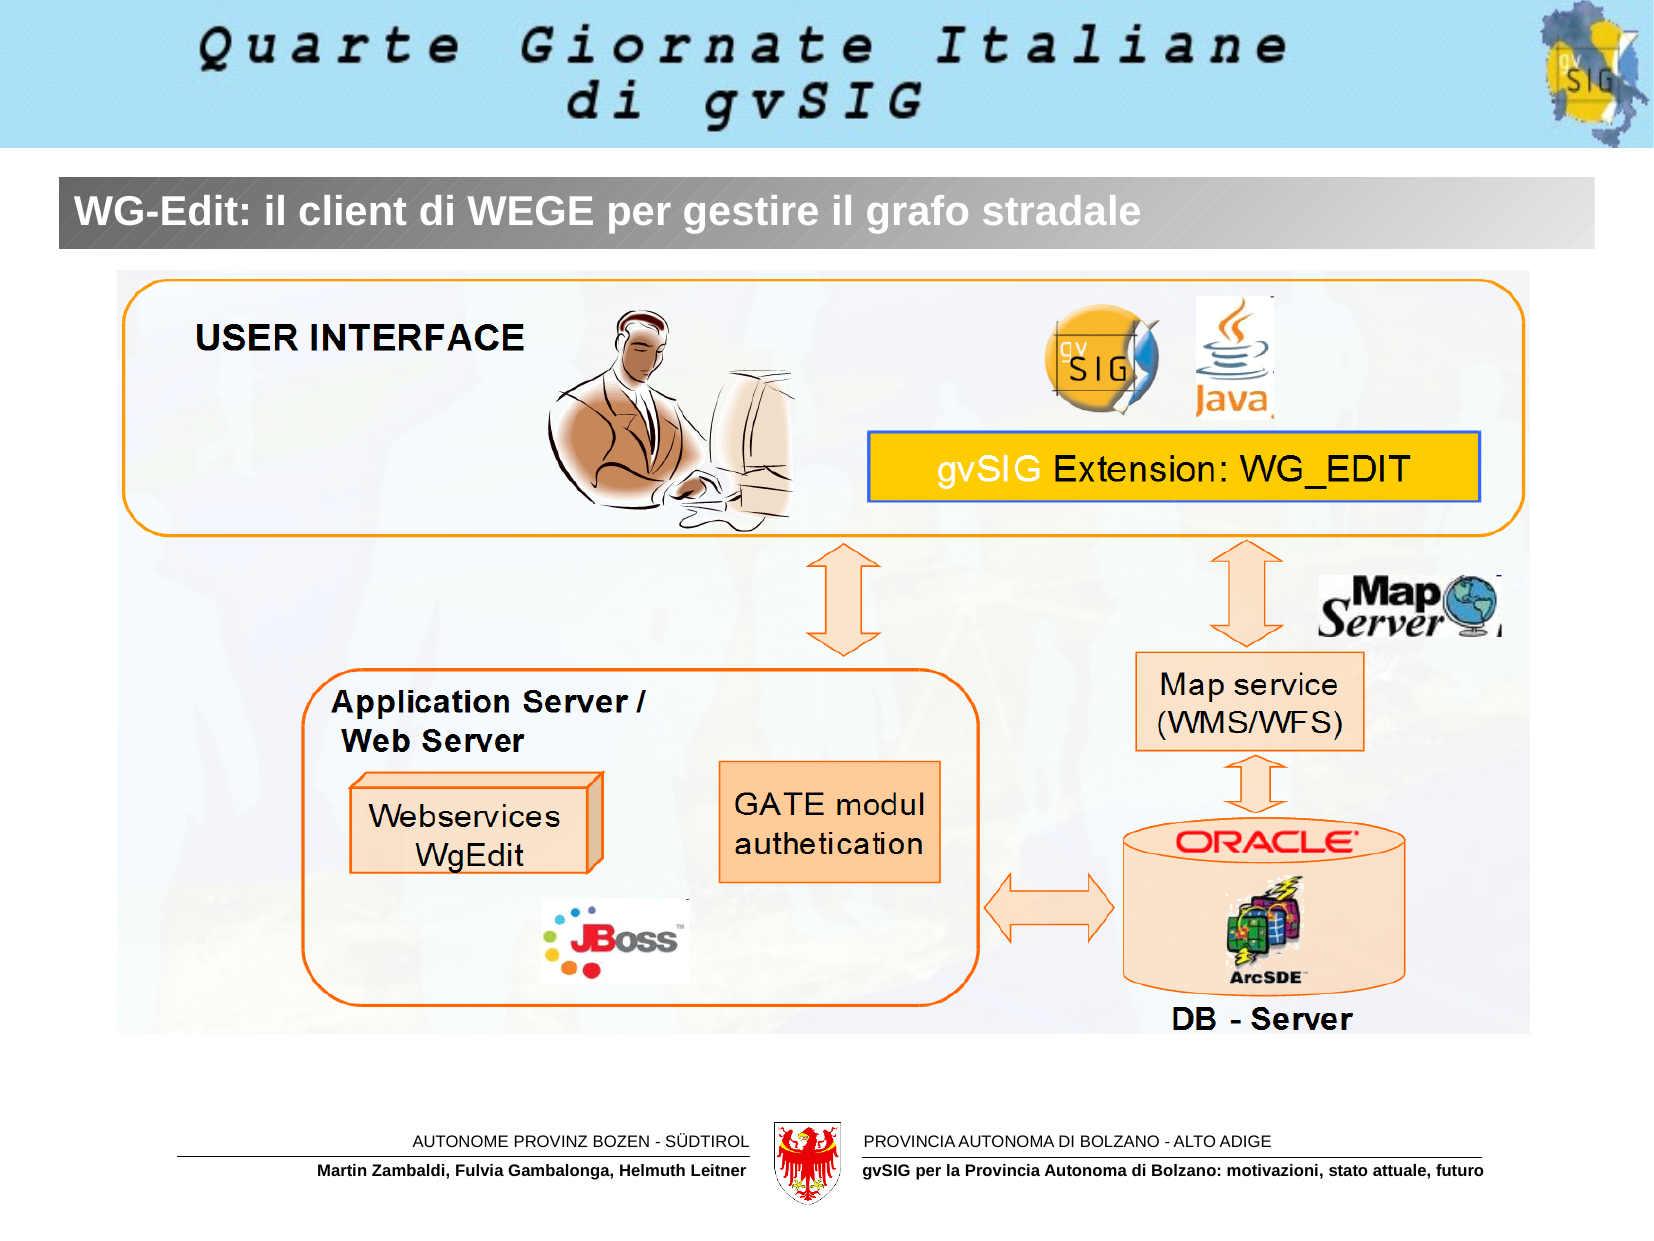

WG-Edit: il client di WEGE per gestire il grafo stradale